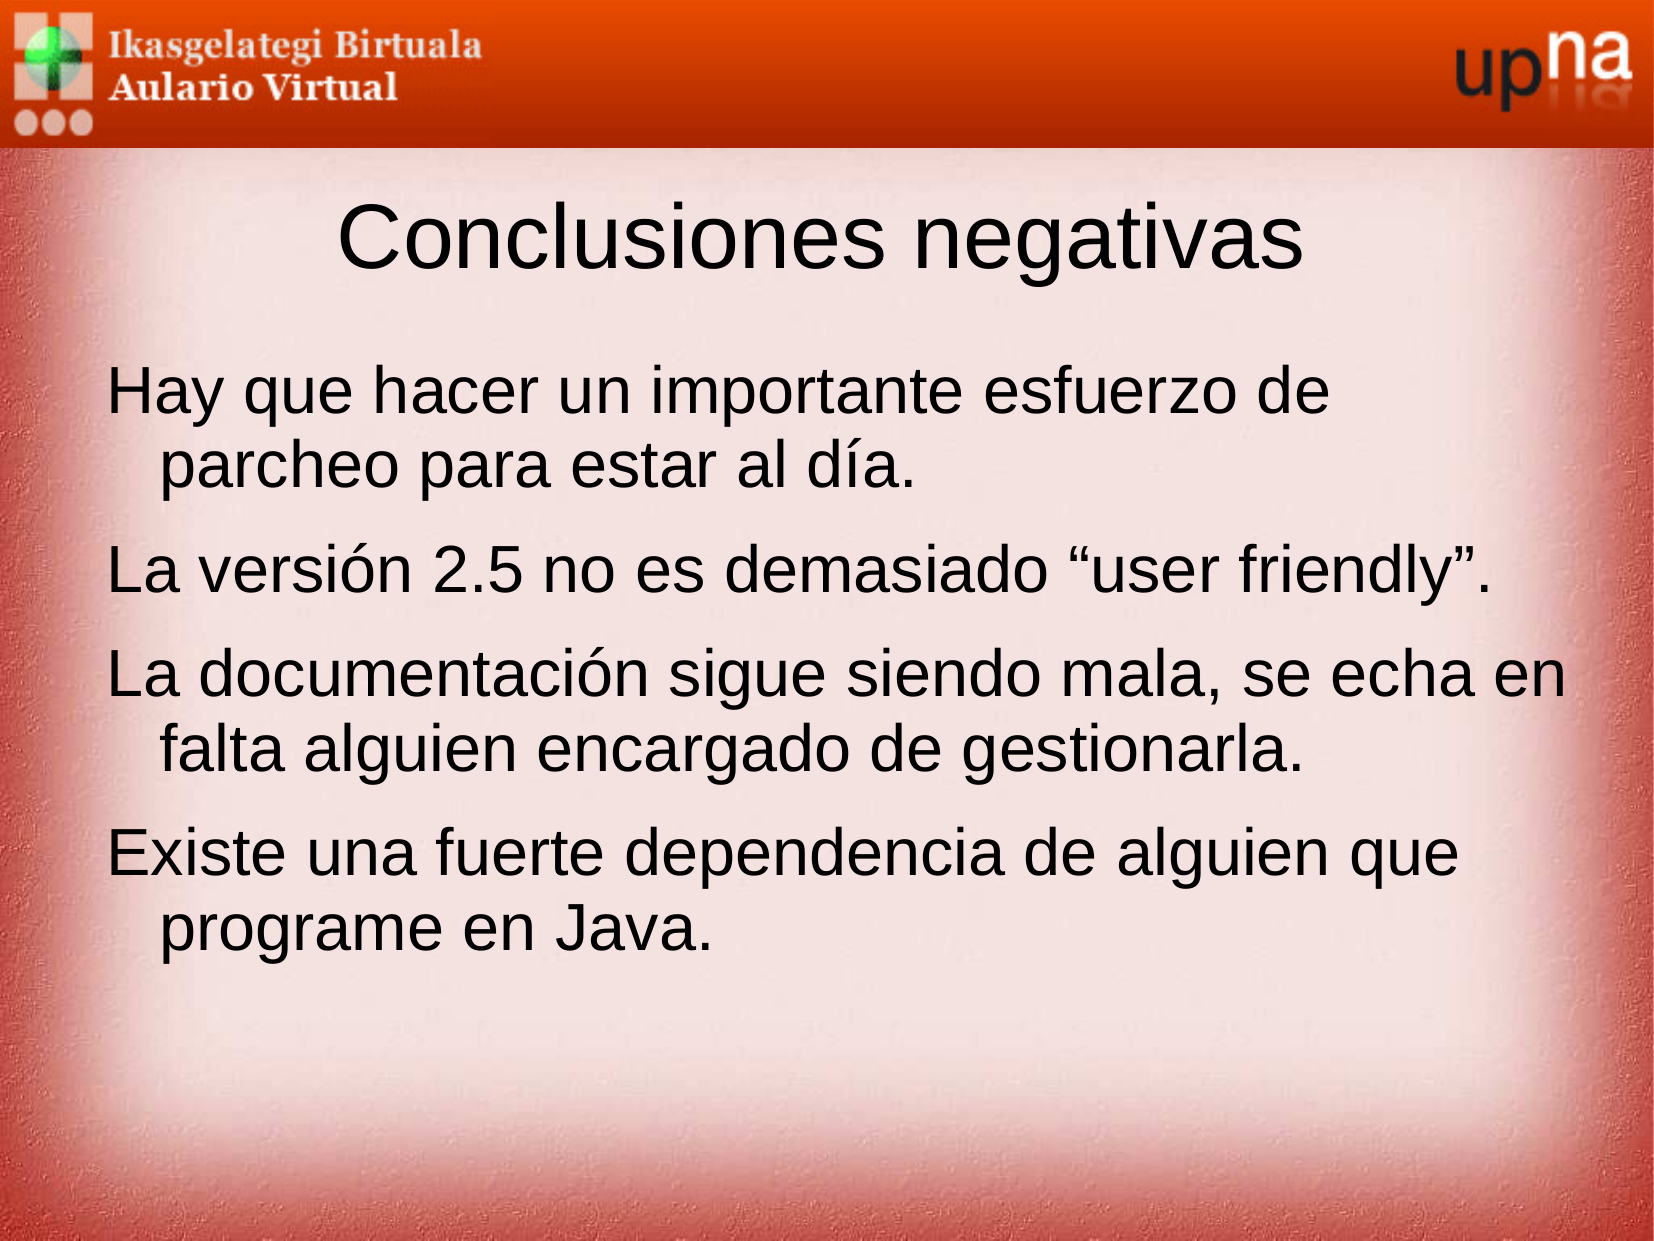

# Conclusiones negativas
Hay que hacer un importante esfuerzo de parcheo para estar al día.
La versión 2.5 no es demasiado “user friendly”.
La documentación sigue siendo mala, se echa en falta alguien encargado de gestionarla.
Existe una fuerte dependencia de alguien que programe en Java.